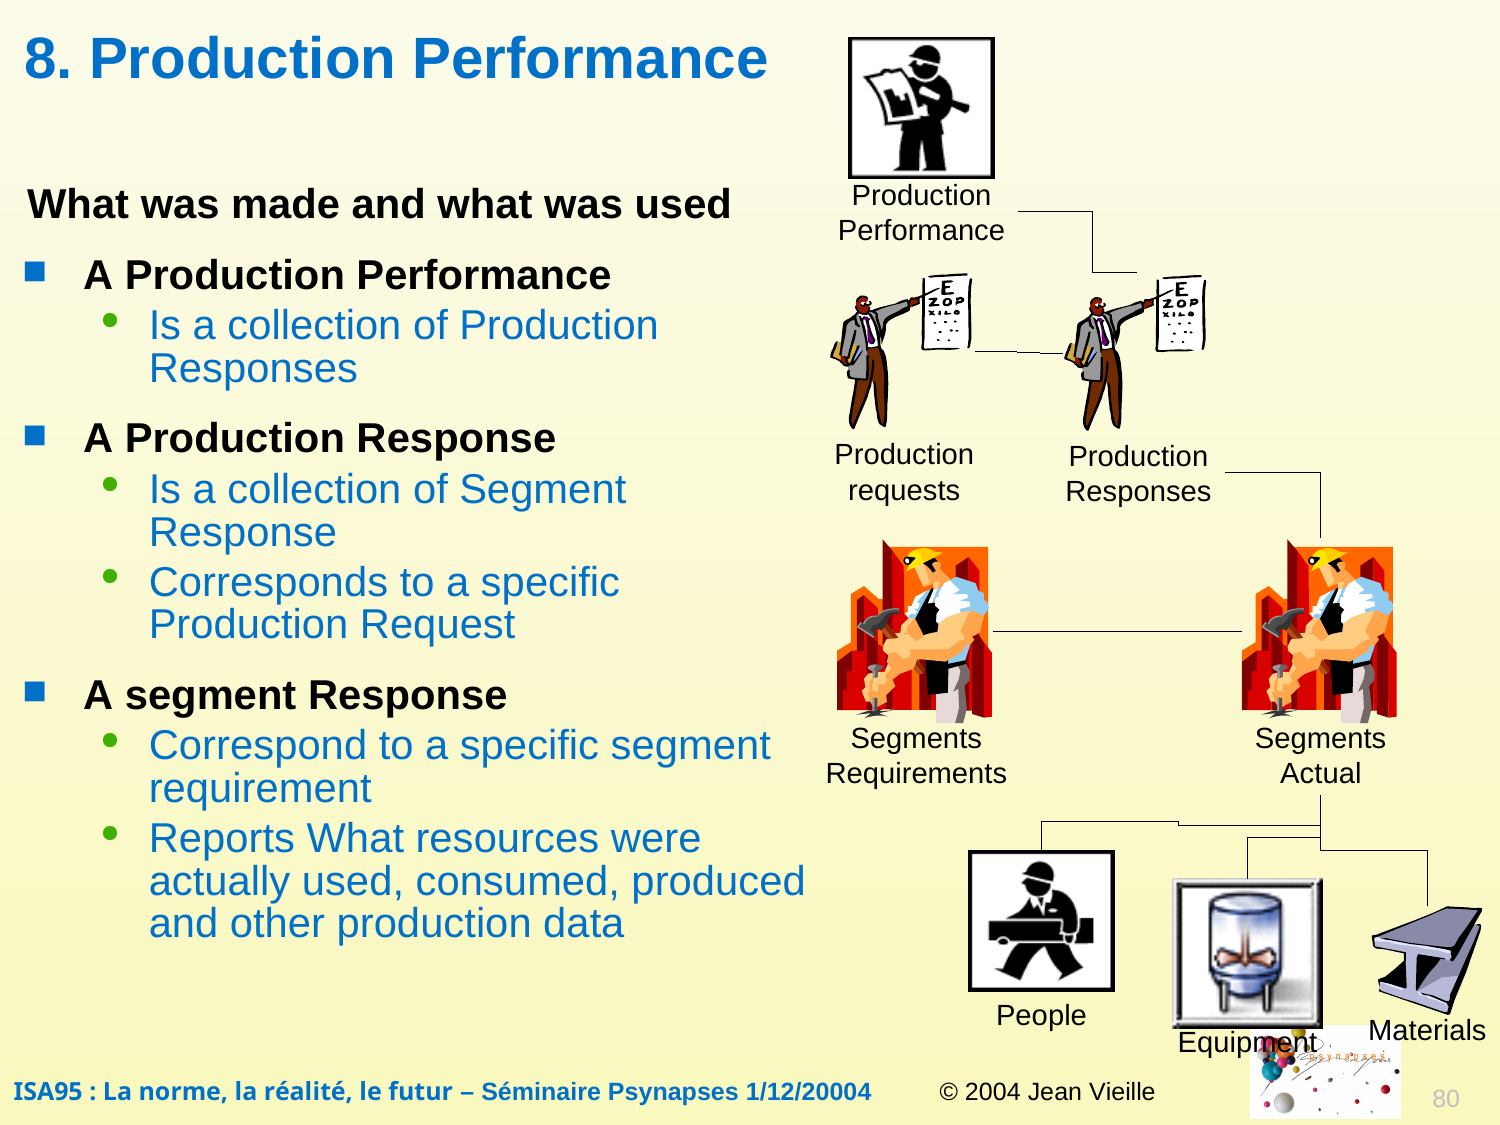

# 8. Production Performance
Production
Performance
What was made and what was used
A Production Performance
Is a collection of Production Responses
A Production Response
Is a collection of Segment Response
Corresponds to a specific Production Request
A segment Response
Correspond to a specific segment requirement
Reports What resources were actually used, consumed, produced and other production data
Production
requests
Production
Responses
Segments
Requirements
Segments
Actual
People
Equipment
Materials